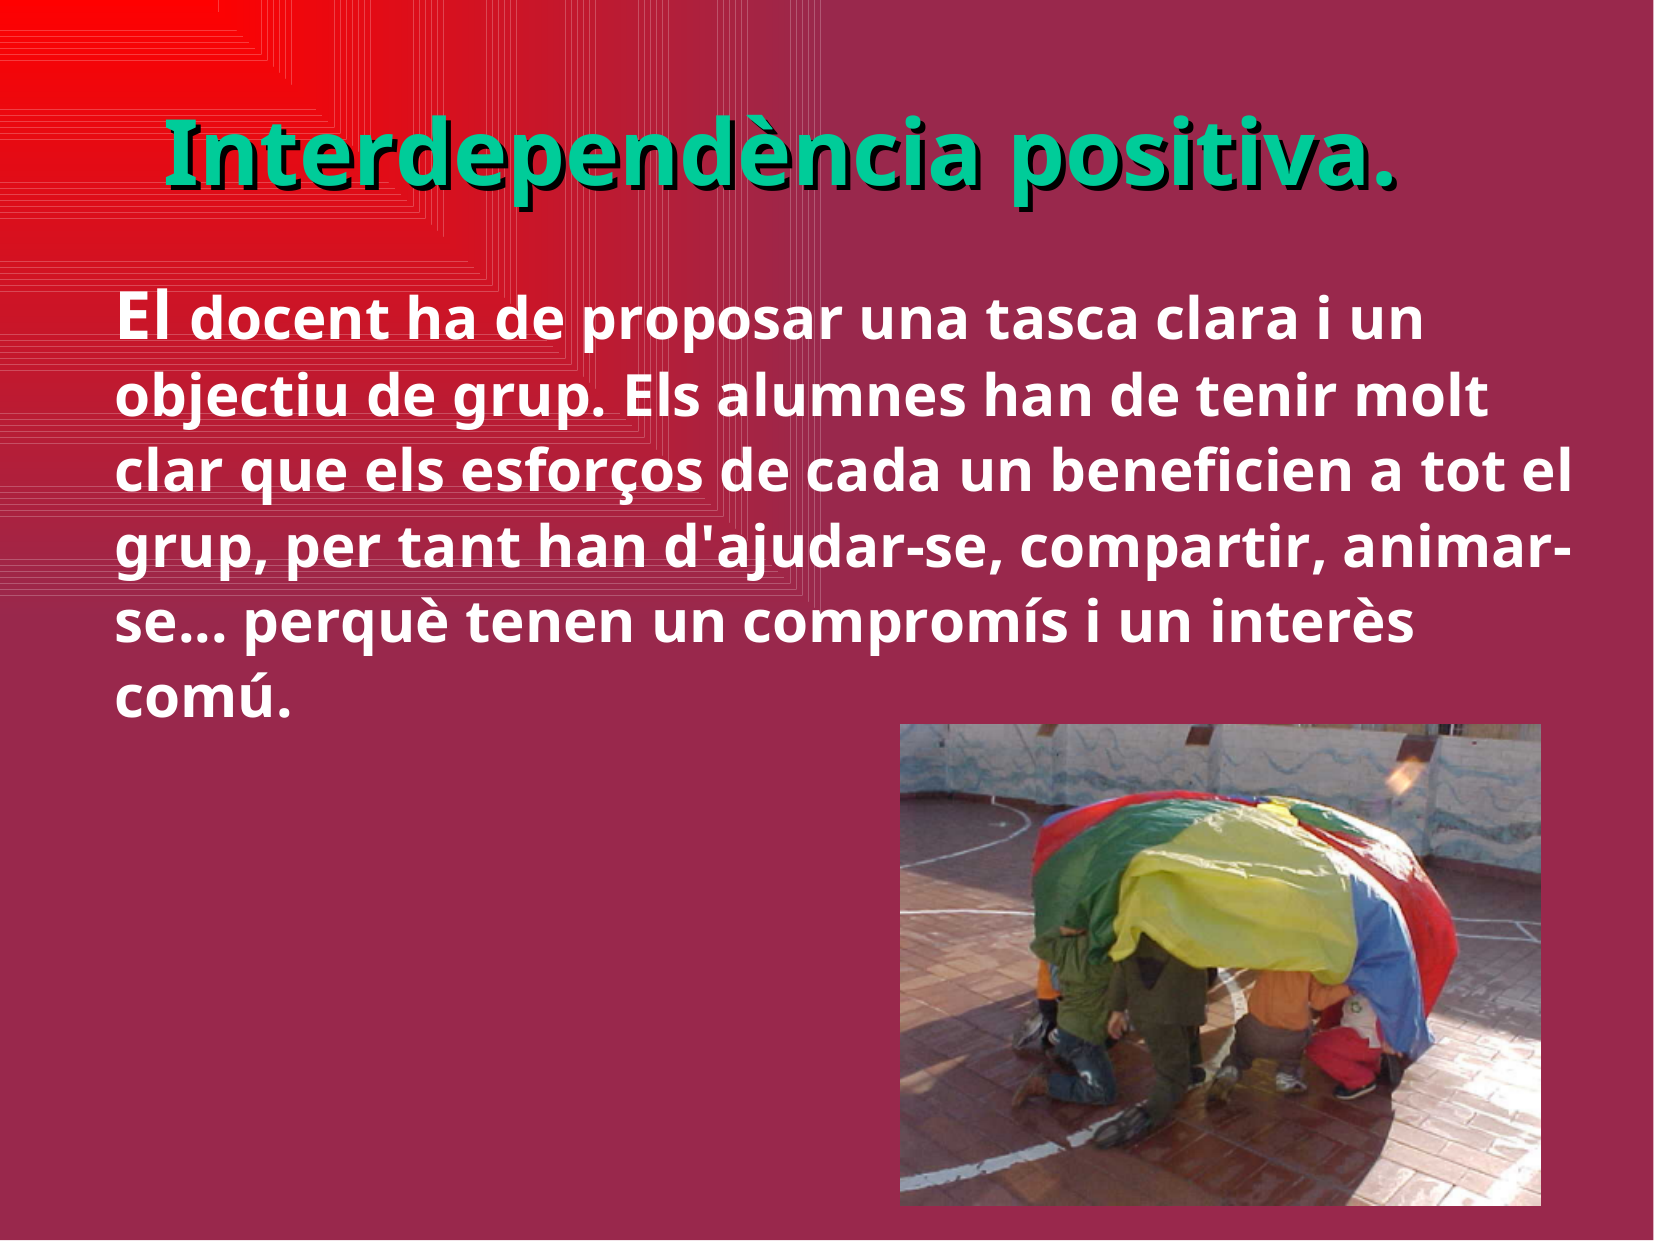

Interdependència positiva.
# El docent ha de proposar una tasca clara i un objectiu de grup. Els alumnes han de tenir molt clar que els esforços de cada un beneficien a tot el grup, per tant han d'ajudar-se, compartir, animar-se... perquè tenen un compromís i un interès comú.